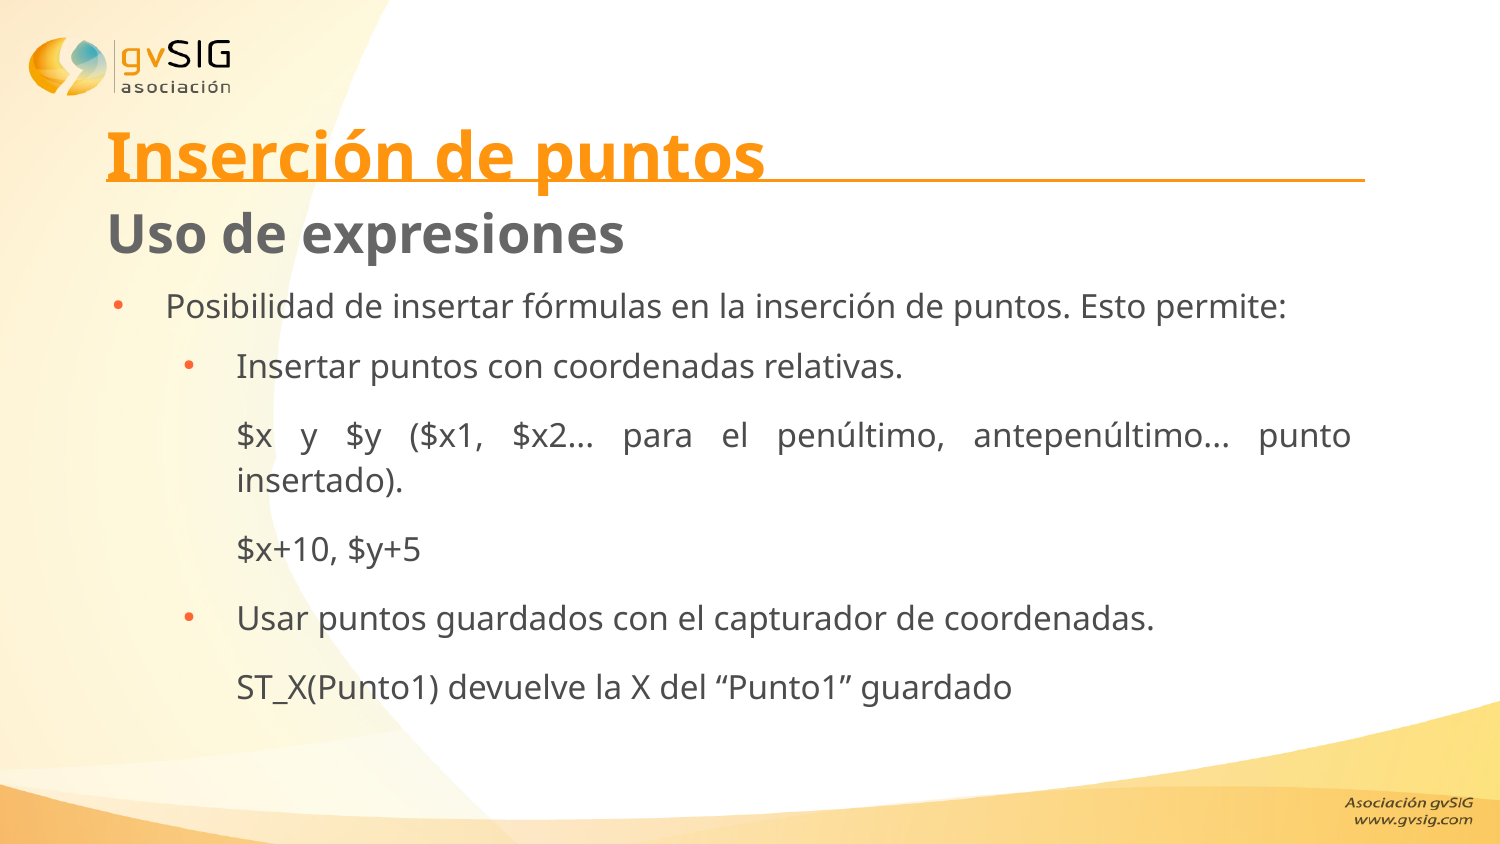

# Inserción de puntos
Uso de expresiones
Posibilidad de insertar fórmulas en la inserción de puntos. Esto permite:
Insertar puntos con coordenadas relativas.
$x y $y ($x1, $x2... para el penúltimo, antepenúltimo... punto insertado).
$x+10, $y+5
Usar puntos guardados con el capturador de coordenadas.
ST_X(Punto1) devuelve la X del “Punto1” guardado